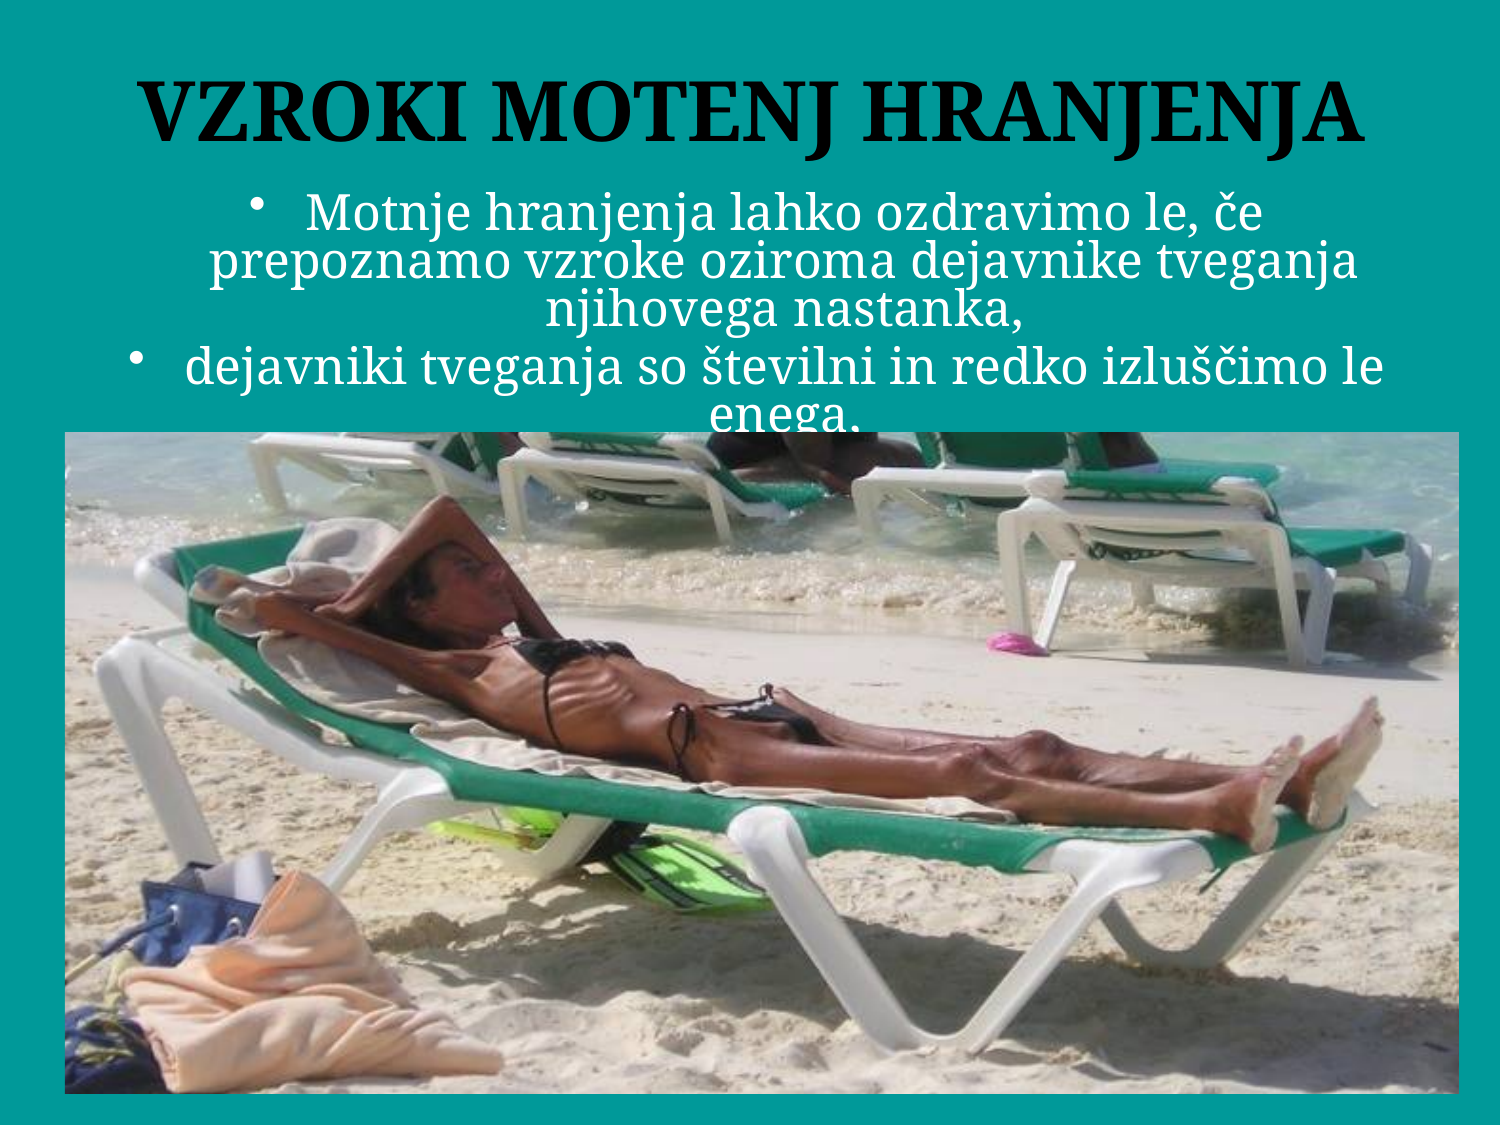

# VZROKI MOTENJ HRANJENJA
Motnje hranjenja lahko ozdravimo le, če prepoznamo vzroke oziroma dejavnike tveganja njihovega nastanka,
dejavniki tveganja so številni in redko izluščimo le enega,
razdelimo jih na 3 skupine.